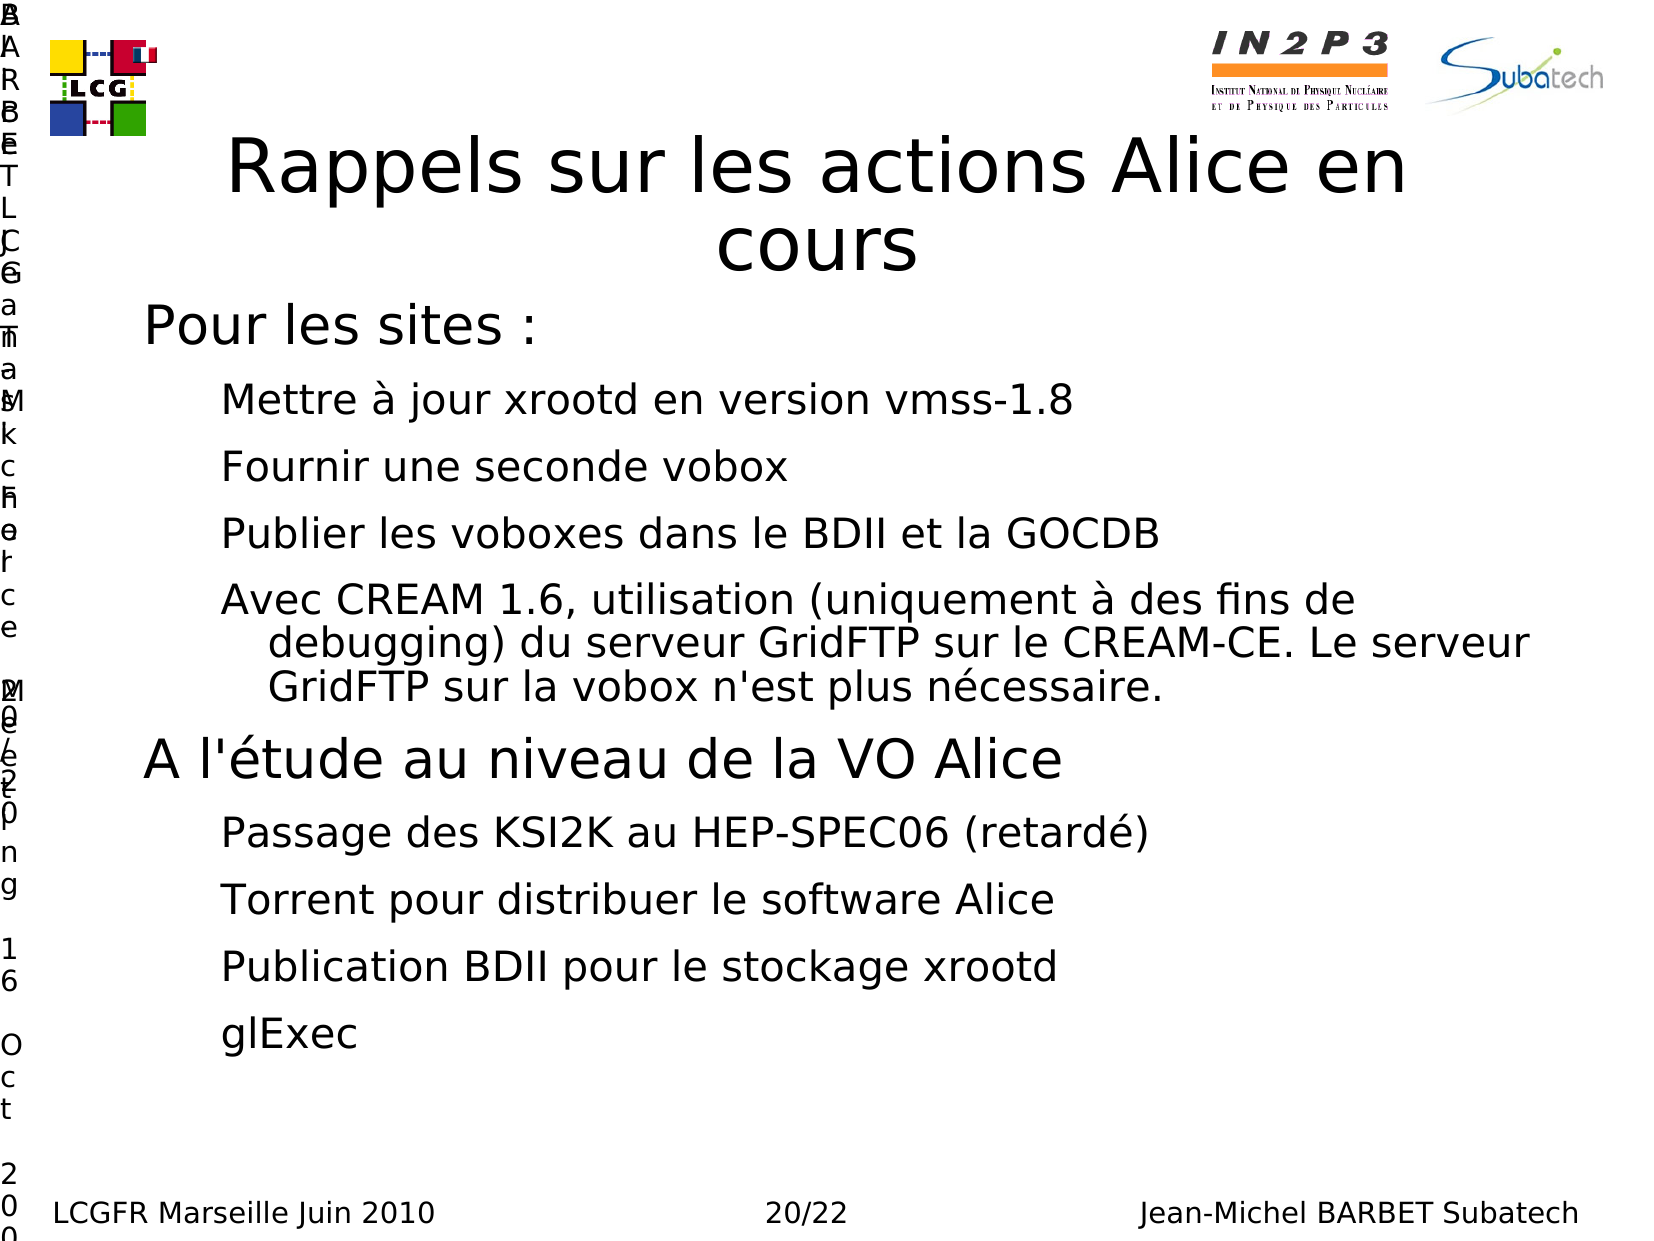

# Rappels sur les actions Alice en cours
Pour les sites :
Mettre à jour xrootd en version vmss-1.8
Fournir une seconde vobox
Publier les voboxes dans le BDII et la GOCDB
Avec CREAM 1.6, utilisation (uniquement à des fins de debugging) du serveur GridFTP sur le CREAM-CE. Le serveur GridFTP sur la vobox n'est plus nécessaire.
A l'étude au niveau de la VO Alice
Passage des KSI2K au HEP-SPEC06 (retardé)
Torrent pour distribuer le software Alice
Publication BDII pour le stockage xrootd
glExec